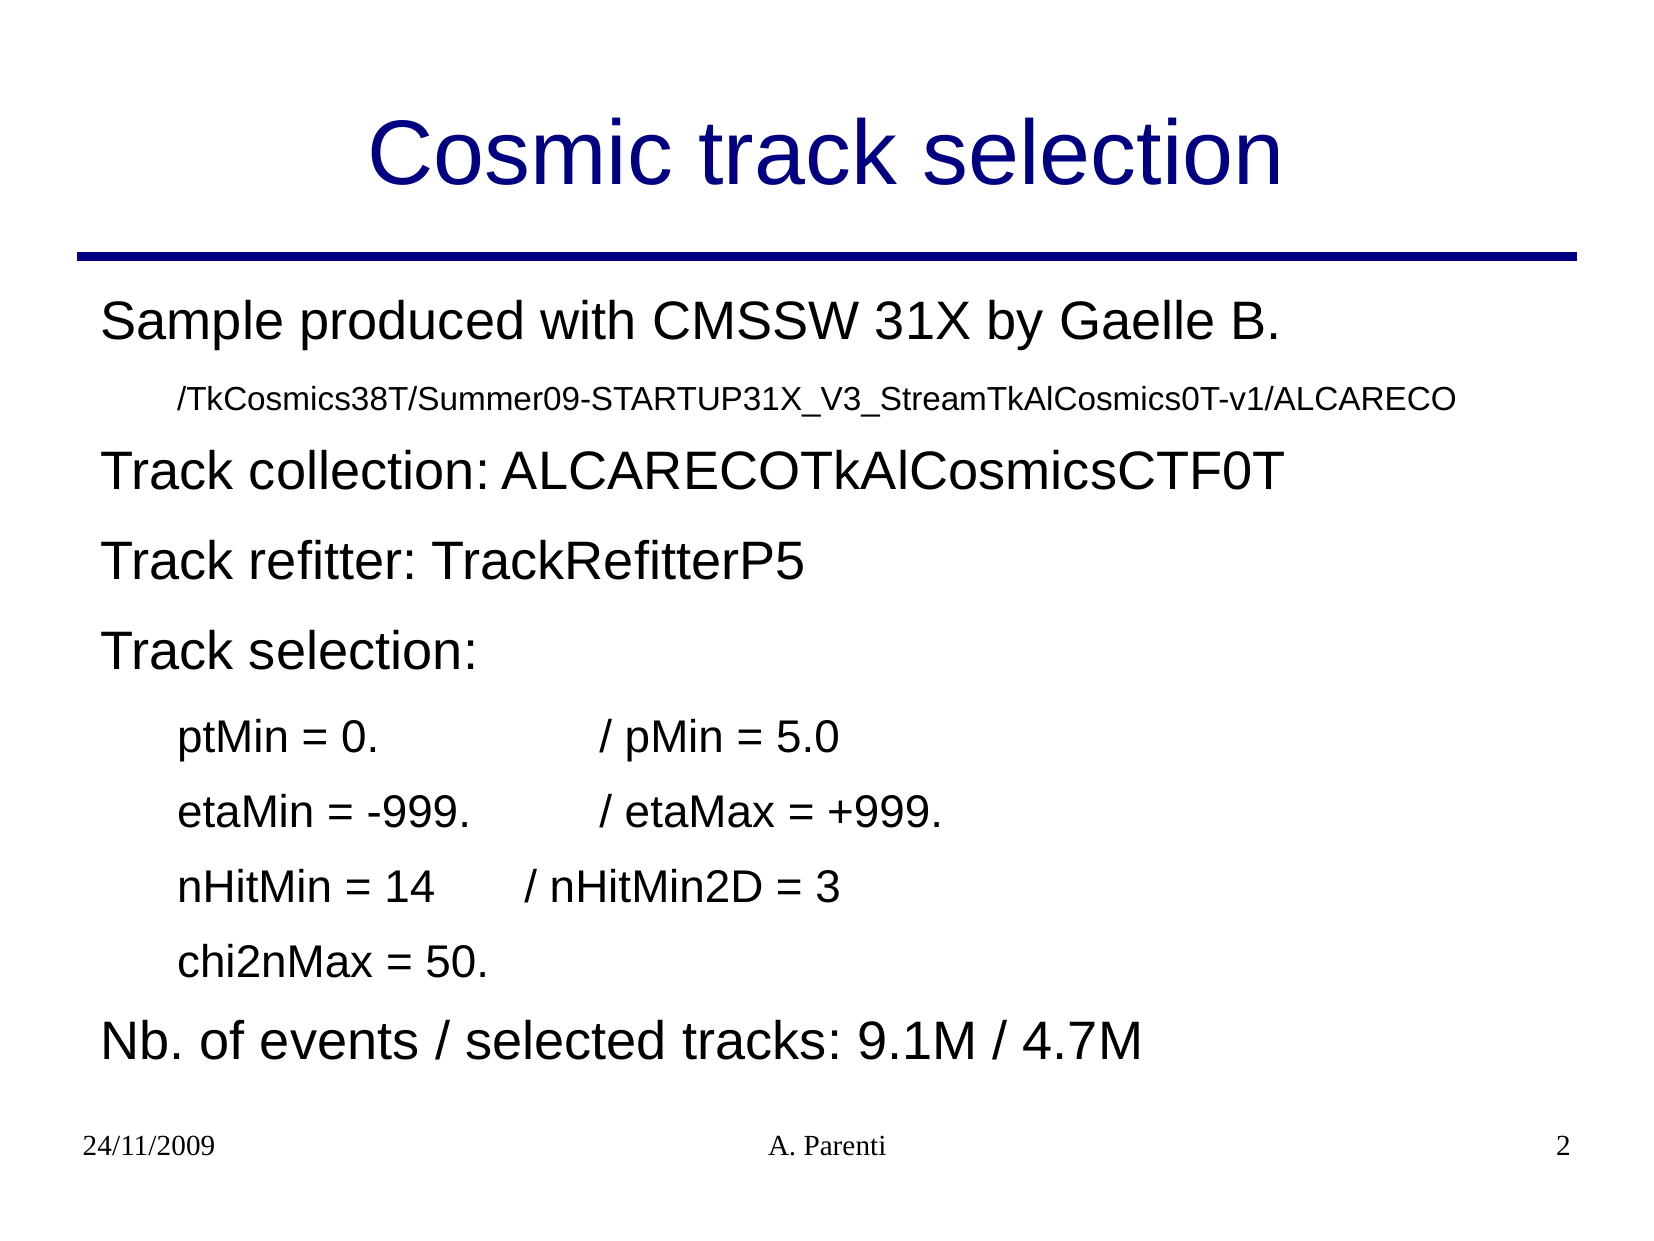

# Cosmic track selection
Sample produced with CMSSW 31X by Gaelle B.
/TkCosmics38T/Summer09-STARTUP31X_V3_StreamTkAlCosmics0T-v1/ALCARECO
Track collection: ALCARECOTkAlCosmicsCTF0T
Track refitter: TrackRefitterP5
Track selection:
ptMin = 0.			/ pMin = 5.0
etaMin = -999.		/ etaMax = +999.
nHitMin = 14		/ nHitMin2D = 3
chi2nMax = 50.
Nb. of events / selected tracks: 9.1M / 4.7M
2